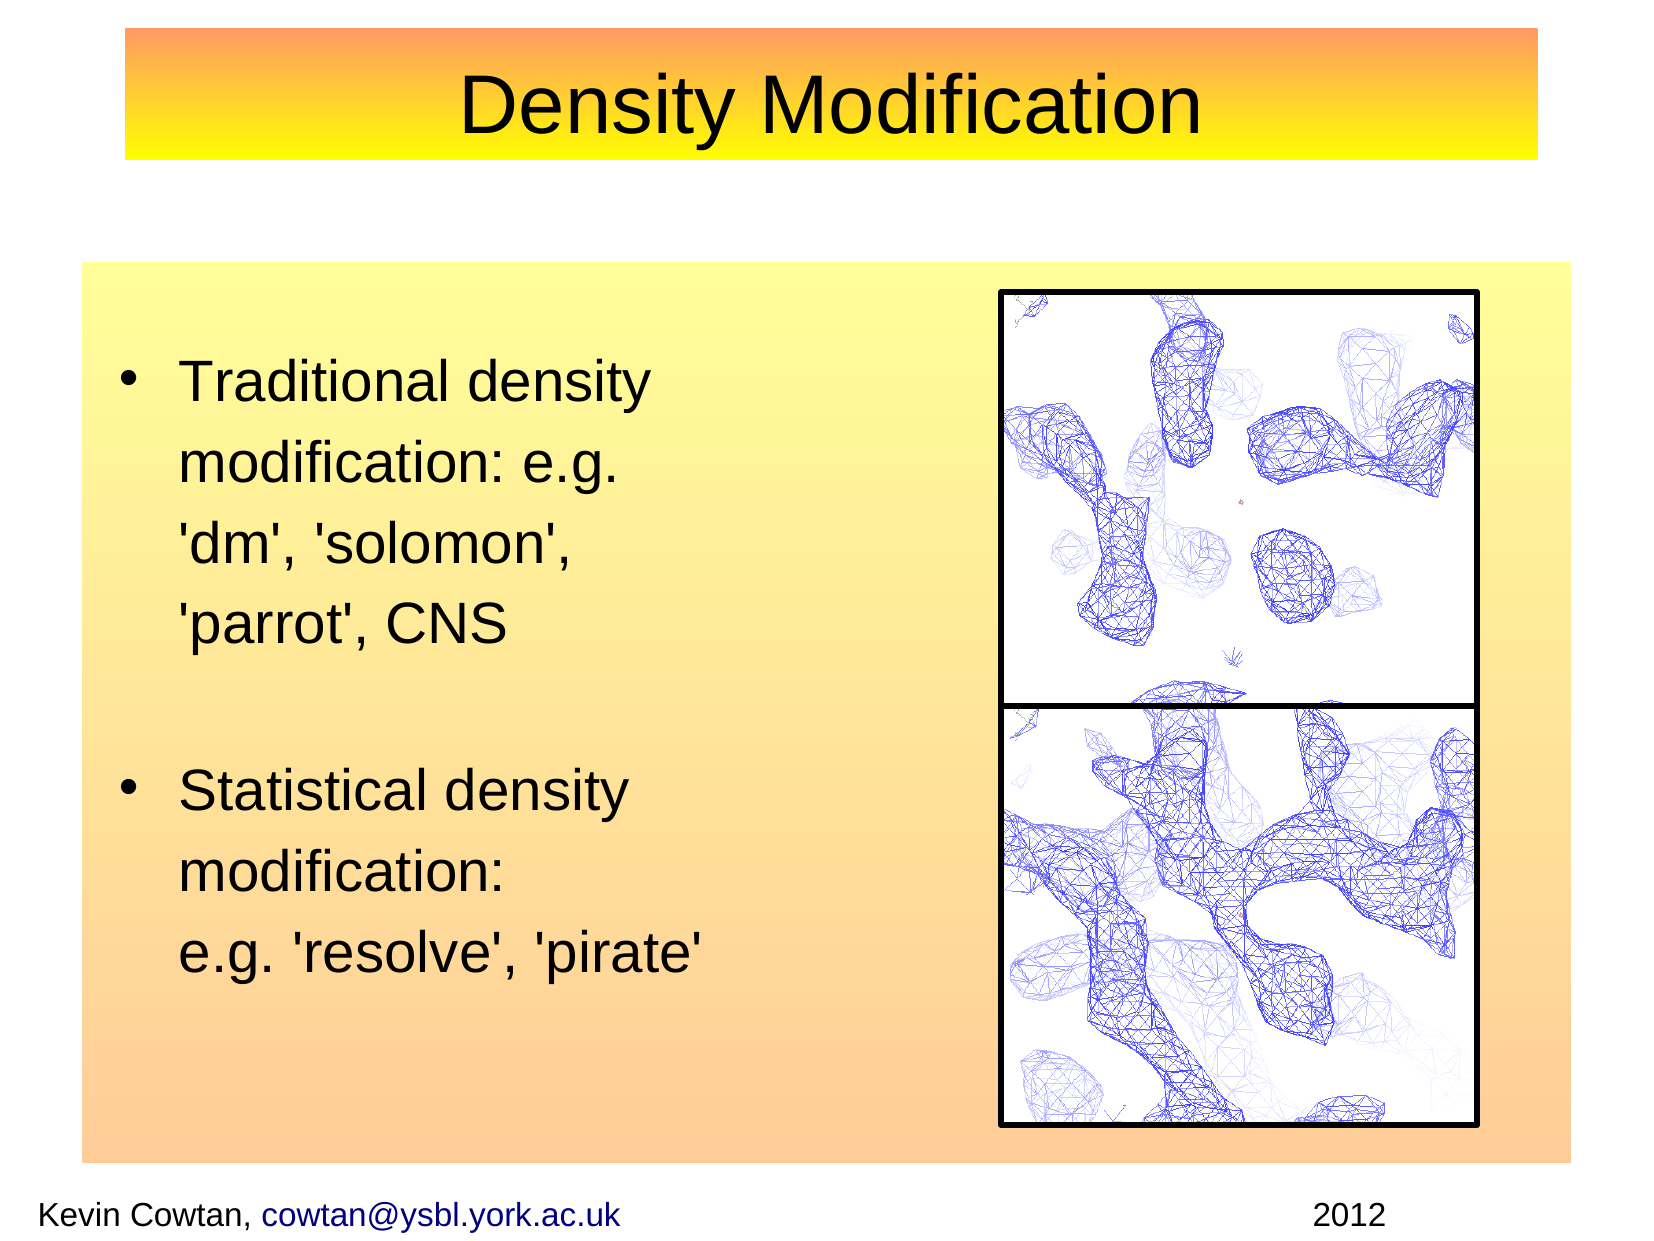

Density Modification
# Traditional density modification: e.g. 'dm', 'solomon', 'parrot', CNS
Statistical density
modification:
e.g. 'resolve', 'pirate'